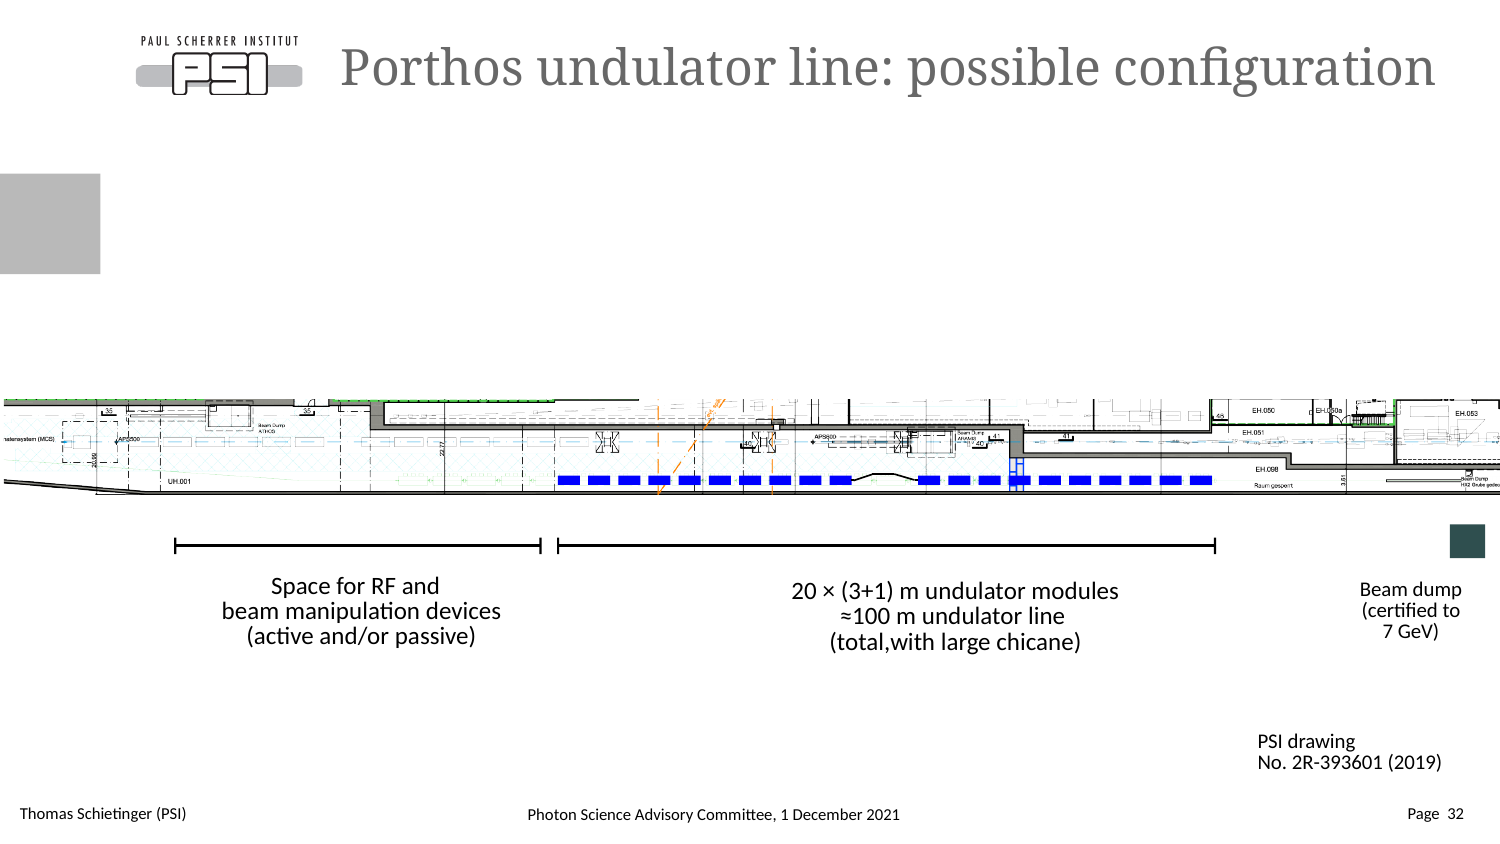

# Porthos undulator line: possible configuration
Space for RF and
beam manipulation devices
(active and/or passive)
20 × (3+1) m undulator modules
≈100 m undulator line
(total,with large chicane)
Beam dump
(certified to
7 GeV)
PSI drawing
No. 2R-393601 (2019)